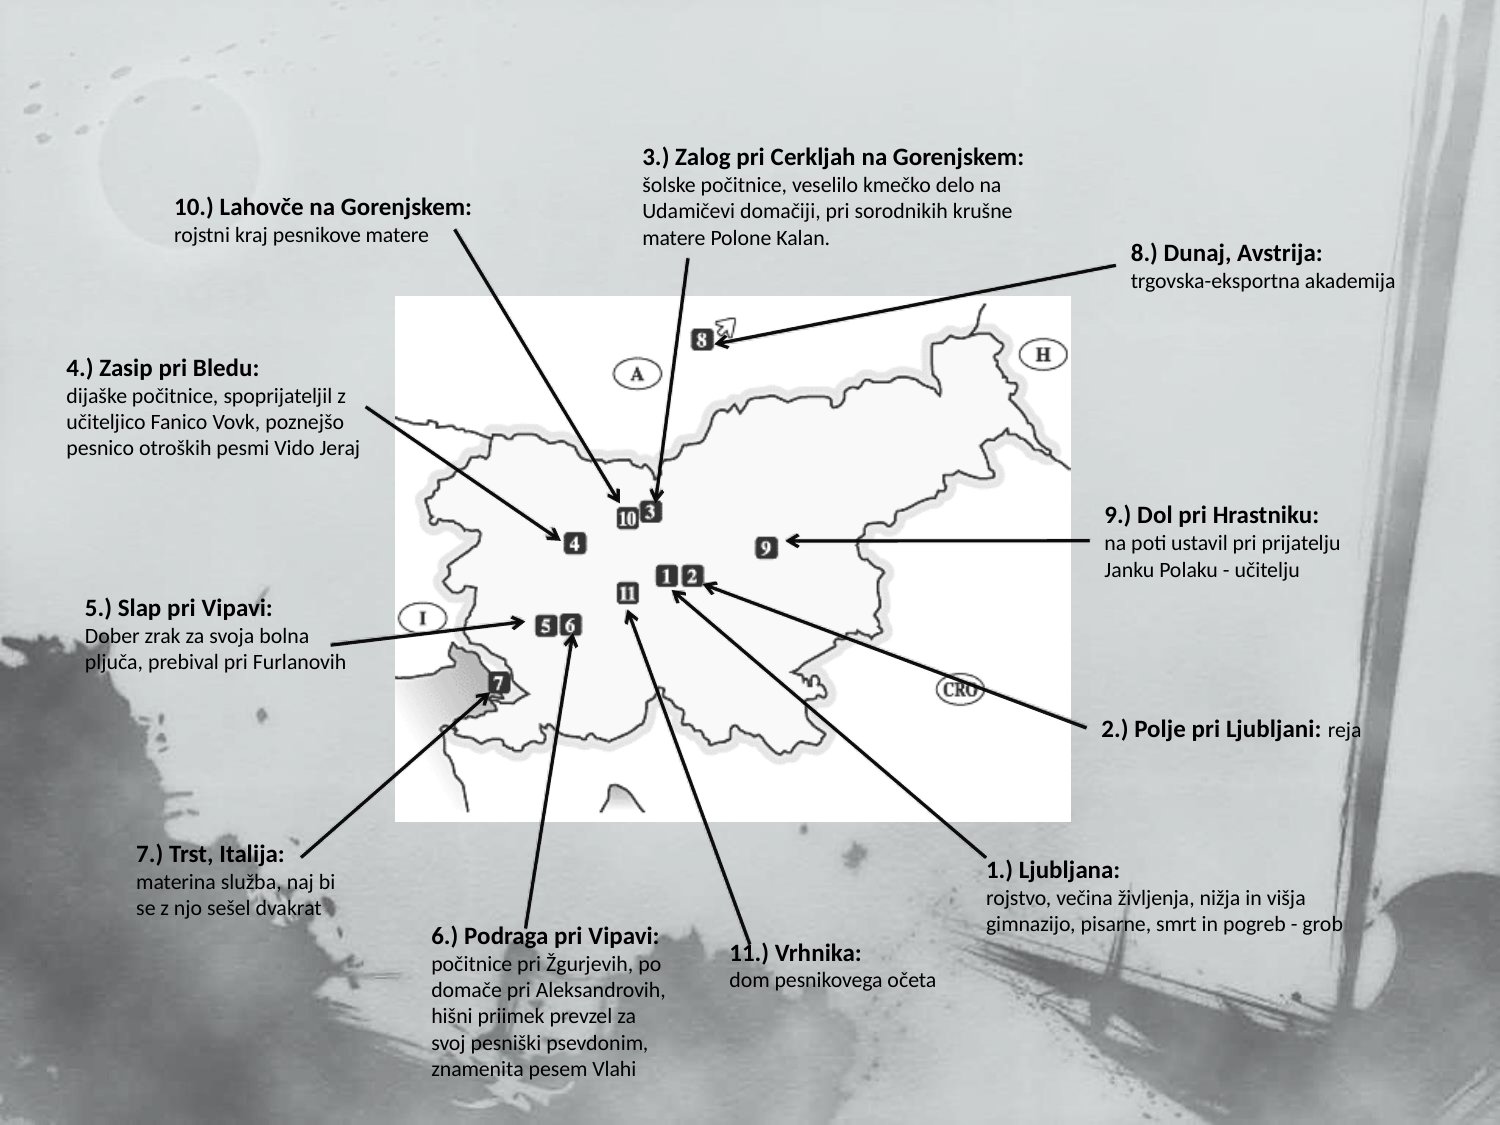

3.) Zalog pri Cerkljah na Gorenjskem:
šolske počitnice, veselilo kmečko delo na Udamičevi domačiji, pri sorodnikih krušne matere Polone Kalan.
10.) Lahovče na Gorenjskem:
rojstni kraj pesnikove matere
8.) Dunaj, Avstrija:
trgovska-eksportna akademija
4.) Zasip pri Bledu:
dijaške počitnice, spoprijateljil z učiteljico Fanico Vovk, poznejšo pesnico otroških pesmi Vido Jeraj
9.) Dol pri Hrastniku:
na poti ustavil pri prijatelju Janku Polaku - učitelju
5.) Slap pri Vipavi:
Dober zrak za svoja bolna pljuča, prebival pri Furlanovih
2.) Polje pri Ljubljani: reja
7.) Trst, Italija:
materina služba, naj bi se z njo sešel dvakrat
1.) Ljubljana:
rojstvo, večina življenja, nižja in višja gimnazijo, pisarne, smrt in pogreb - grob
6.) Podraga pri Vipavi:
počitnice pri Žgurjevih, po domače pri Aleksandrovih, hišni priimek prevzel za svoj pesniški psevdonim, znamenita pesem Vlahi
11.) Vrhnika:
dom pesnikovega očeta